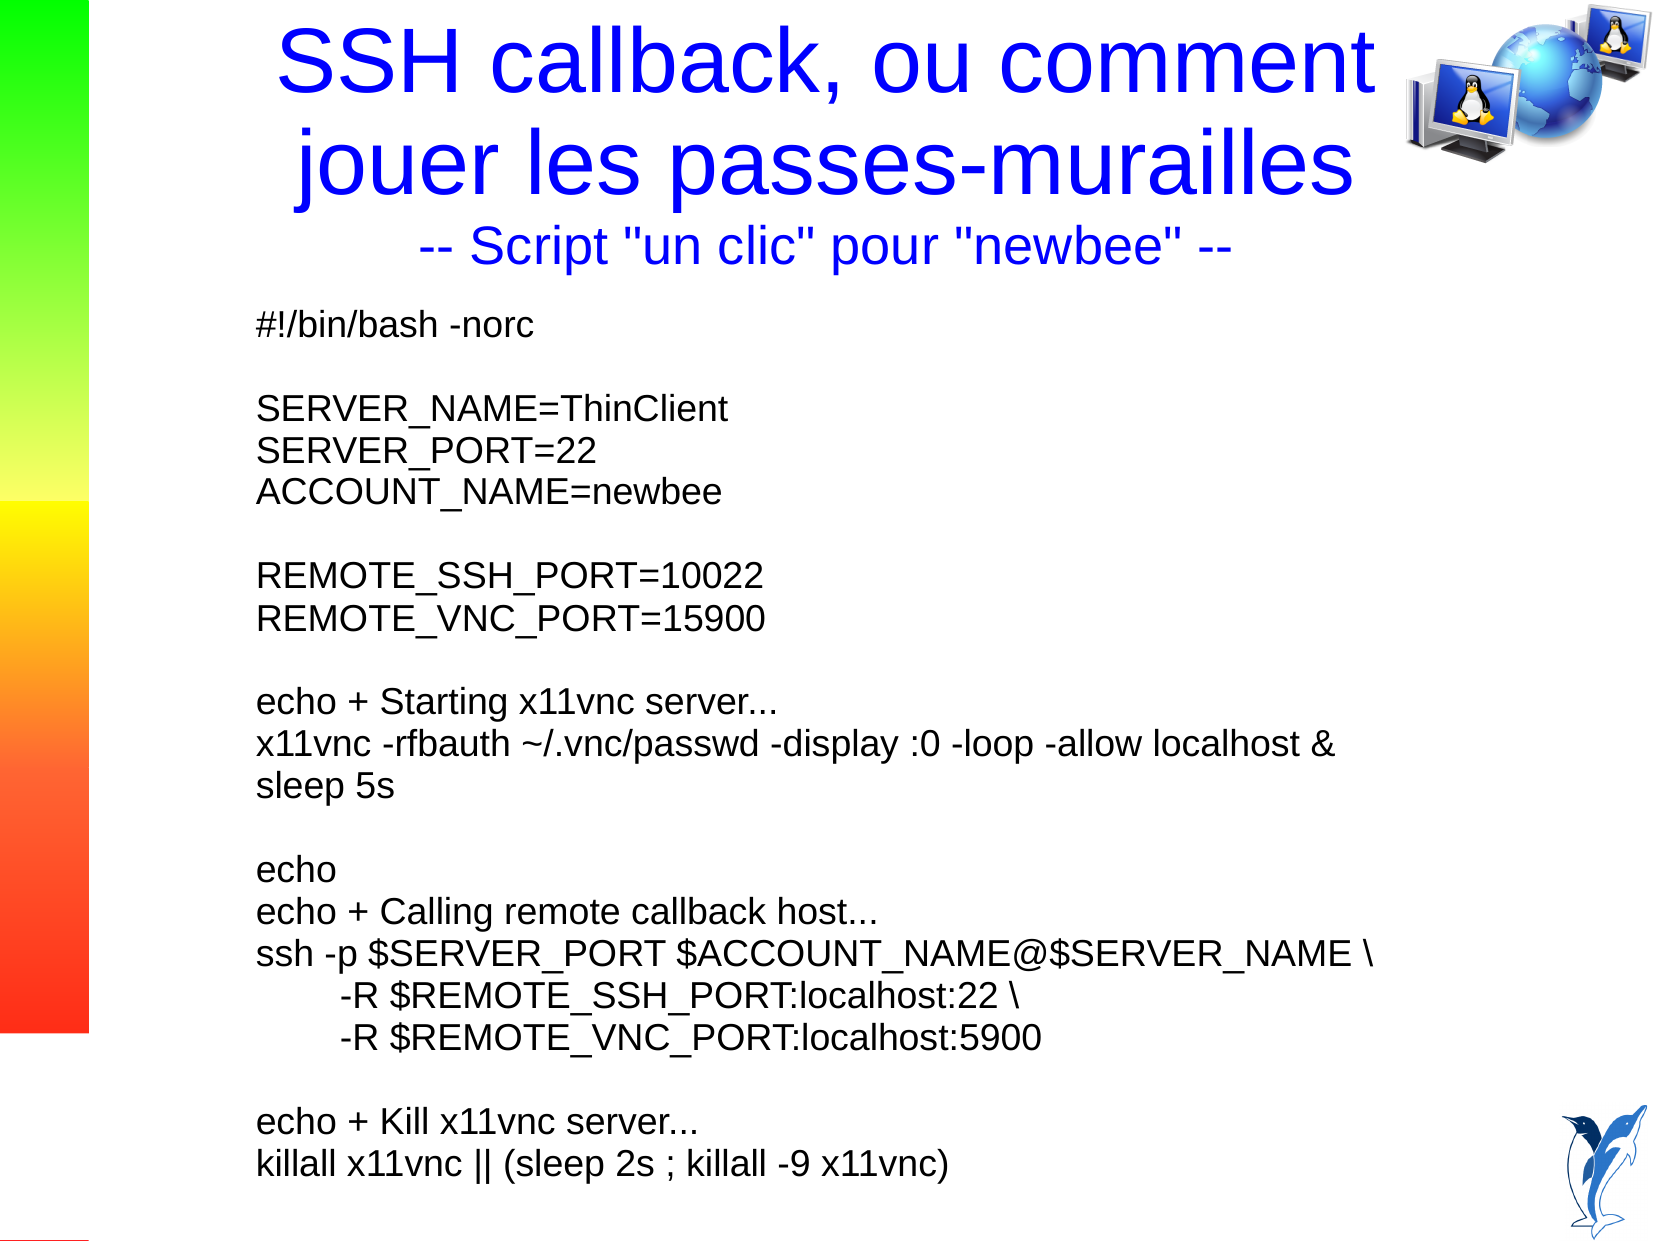

# SSH callback, ou comment jouer les passes-murailles
-- Script "un clic" pour "newbee" --
#!/bin/bash -norc
SERVER_NAME=ThinClient
SERVER_PORT=22
ACCOUNT_NAME=newbee
REMOTE_SSH_PORT=10022
REMOTE_VNC_PORT=15900
echo + Starting x11vnc server...
x11vnc -rfbauth ~/.vnc/passwd -display :0 -loop -allow localhost &
sleep 5s
echo
echo + Calling remote callback host...
ssh -p $SERVER_PORT $ACCOUNT_NAME@$SERVER_NAME \
 -R $REMOTE_SSH_PORT:localhost:22 \
 -R $REMOTE_VNC_PORT:localhost:5900
echo + Kill x11vnc server...
killall x11vnc || (sleep 2s ; killall -9 x11vnc)